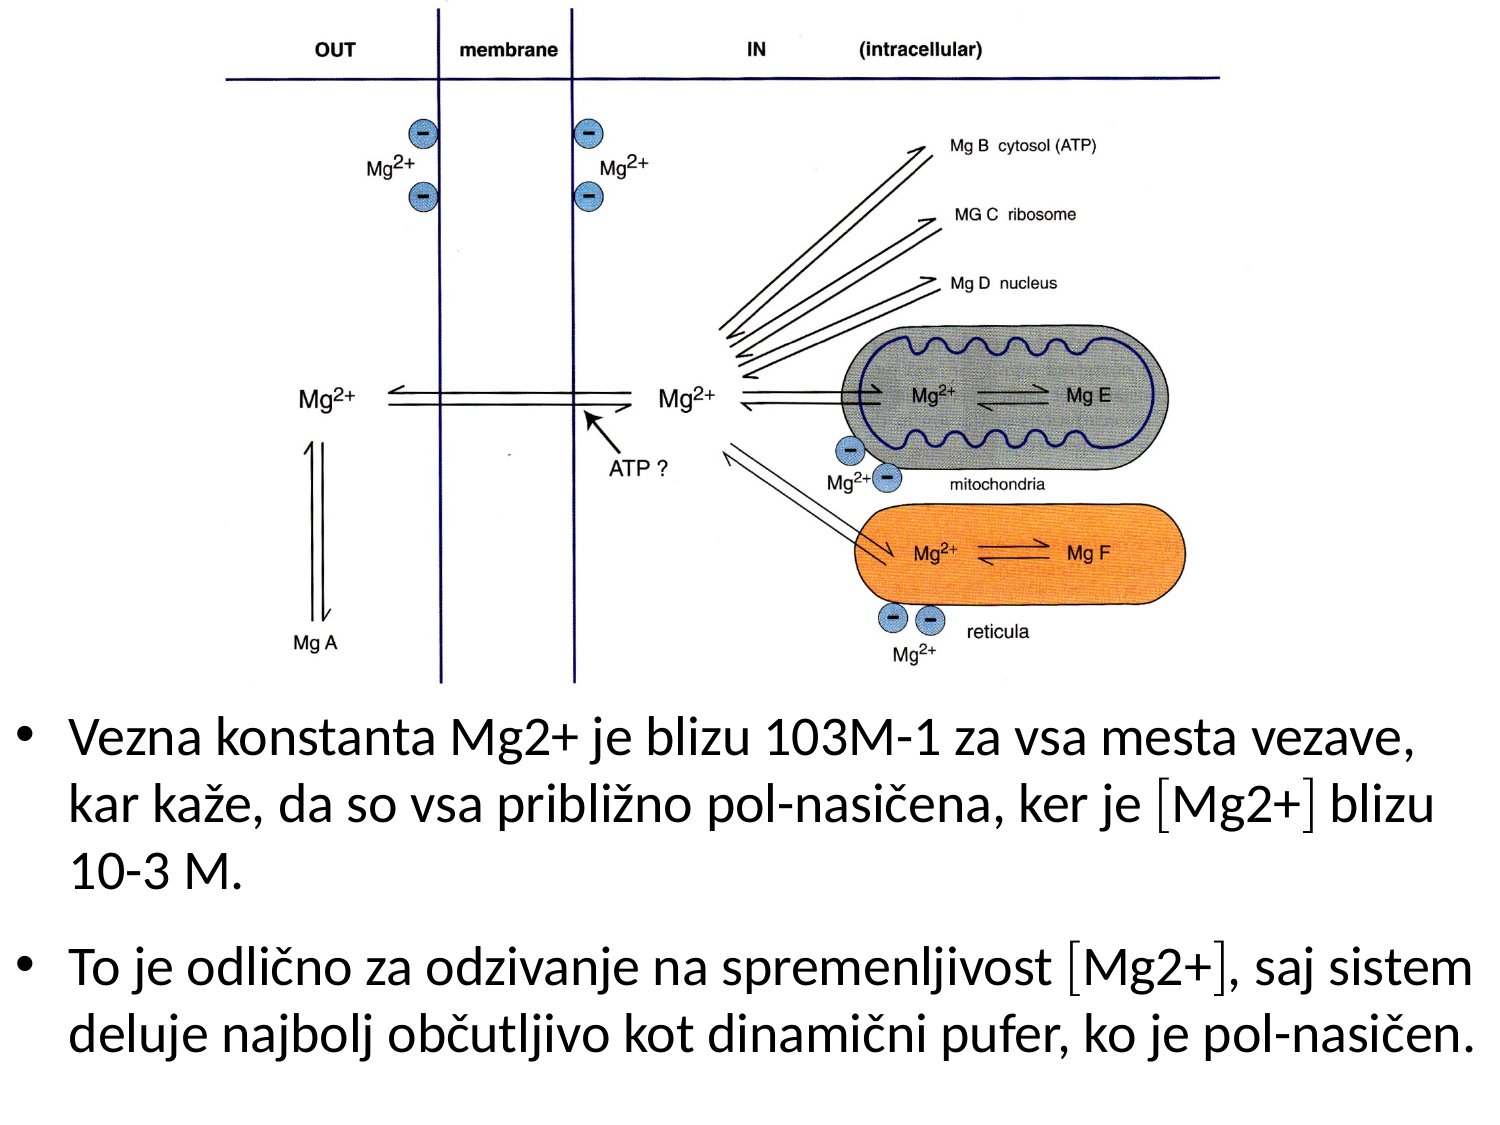

# Vezna konstanta Mg2+ je blizu 103M-1 za vsa mesta vezave, kar kaže, da so vsa približno pol-nasičena, ker je Mg2+ blizu 10-3 M.
To je odlično za odzivanje na spremenljivost Mg2+, saj sistem deluje najbolj občutljivo kot dinamični pufer, ko je pol-nasičen.